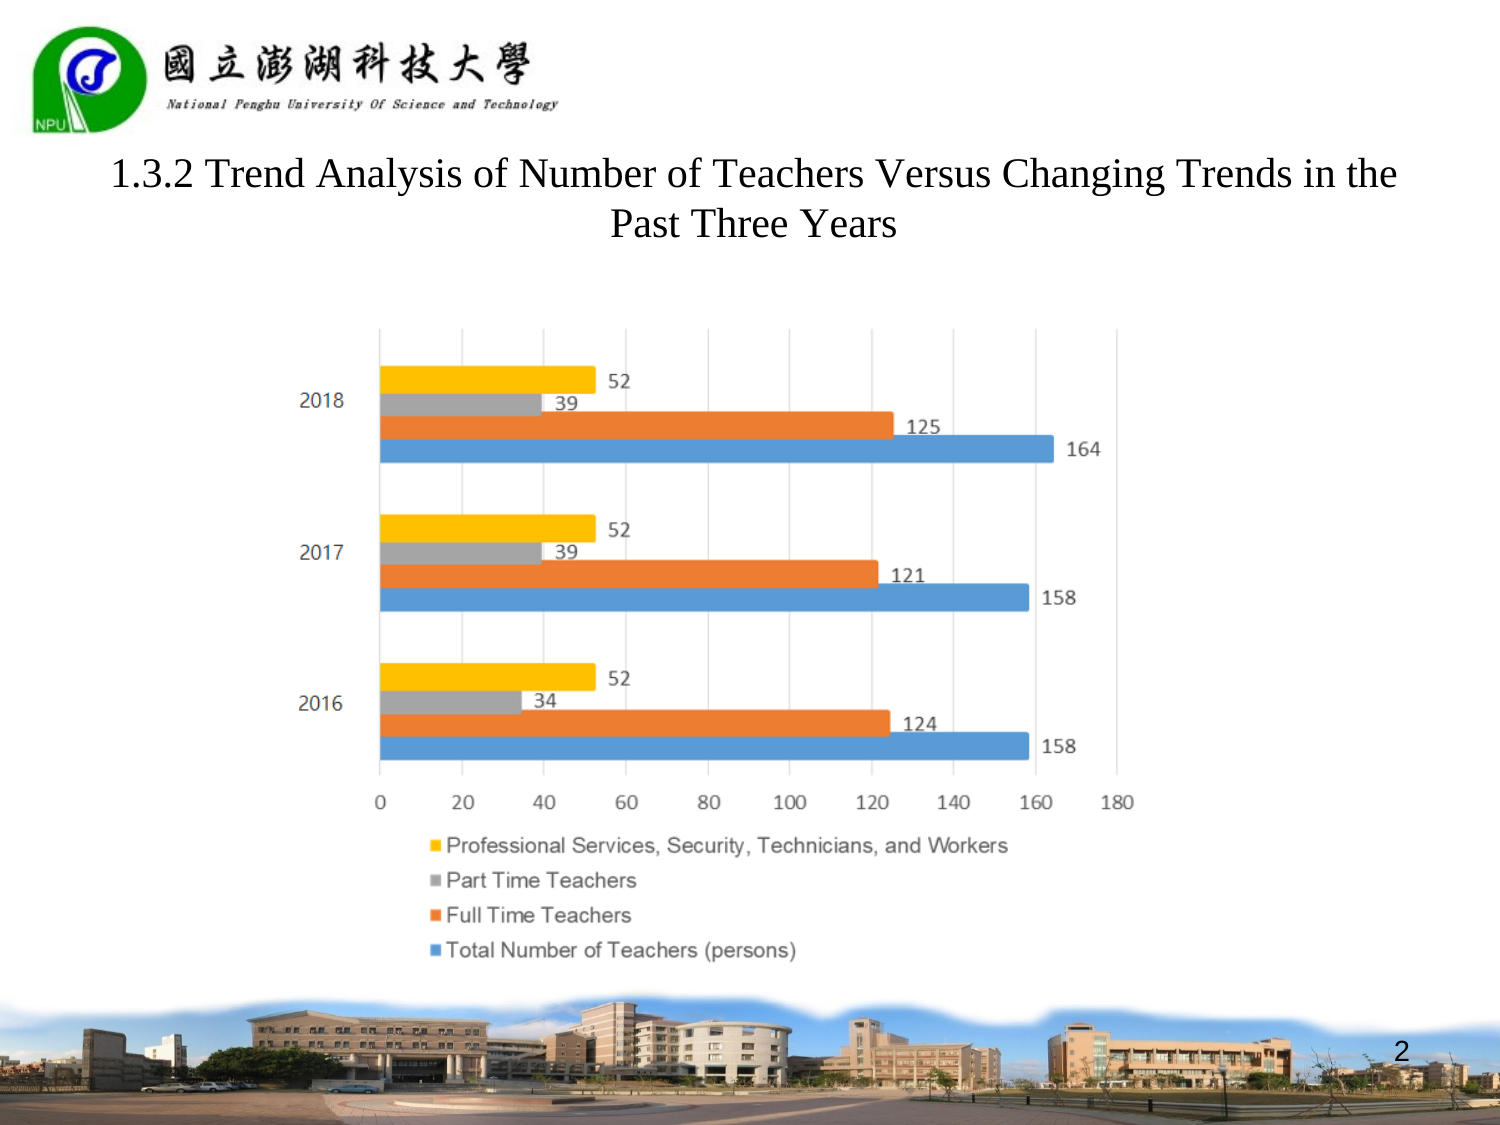

1.3.2 Trend Analysis of Number of Teachers Versus Changing Trends in the Past Three Years